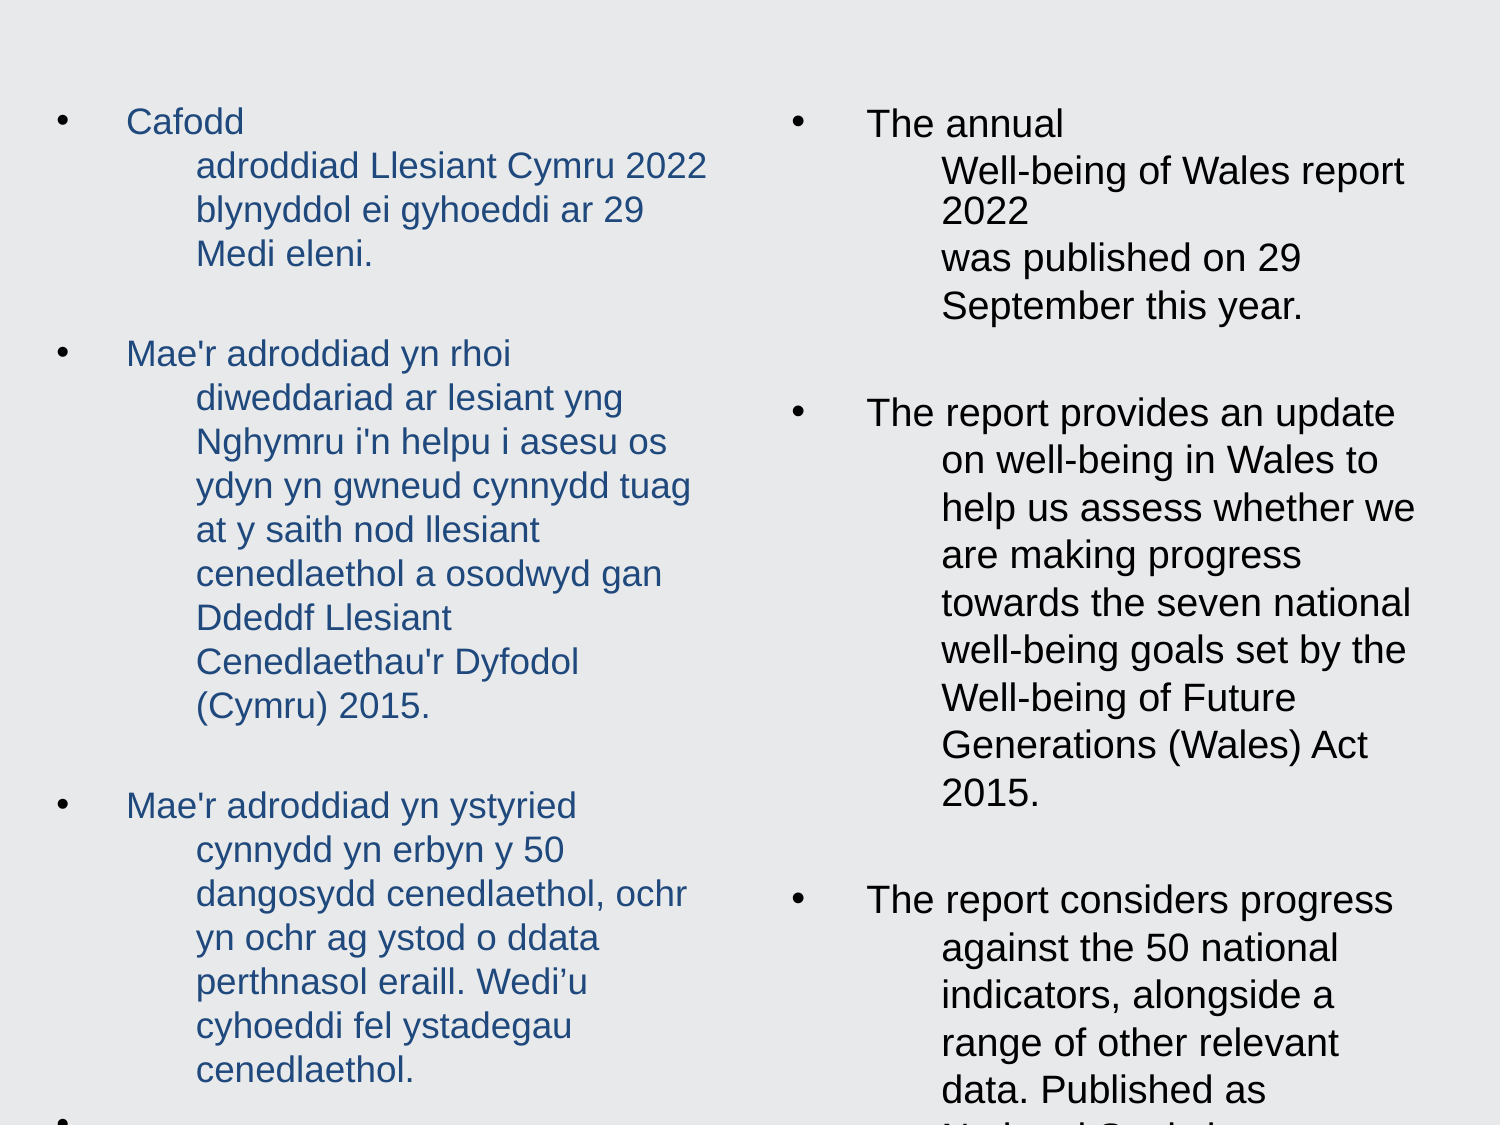

Cafodd adroddiad Llesiant Cymru 2022blynyddol ei gyhoeddi ar 29 Medi eleni.
Mae'r adroddiad yn rhoi diweddariad ar lesiant yng Nghymru i'n helpu i asesu os ydyn yn gwneud cynnydd tuag at y saith nod llesiant cenedlaethol a osodwyd gan Ddeddf Llesiant Cenedlaethau'r Dyfodol (Cymru) 2015.
Mae'r adroddiad yn ystyried cynnydd yn erbyn y 50 dangosydd cenedlaethol, ochr yn ochr ag ystod o ddata perthnasol eraill. Wedi’u cyhoeddi fel ystadegau cenedlaethol.
# The annual Well-being of Wales report 2022was published on 29 September this year.
The report provides an update on well-being in Wales to help us assess whether we are making progress towards the seven national well-being goals set by the Well-being of Future Generations (Wales) Act 2015.
The report considers progress against the 50 national indicators, alongside a range of other relevant data. Published as National Statistics.